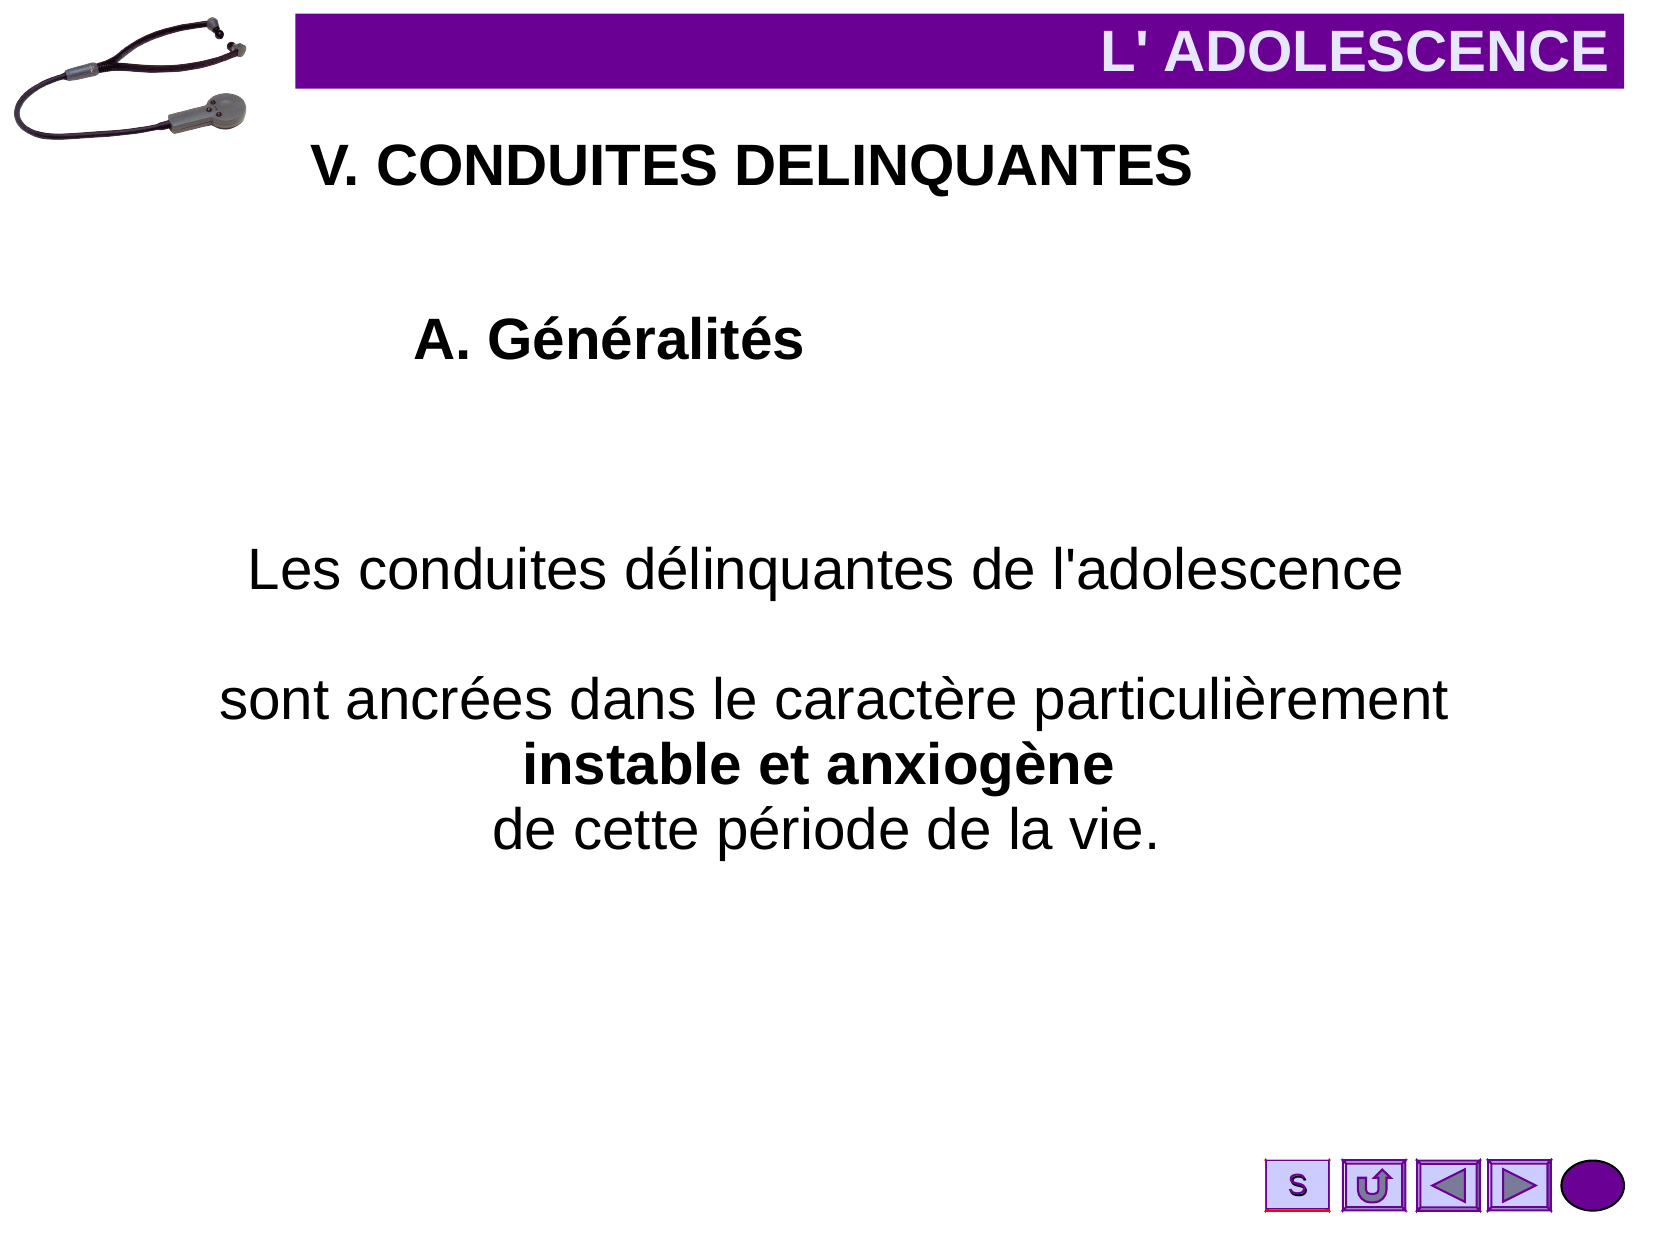

L' ADOLESCENCE
V. CONDUITES DELINQUANTES
A. Généralités
Les conduites délinquantes de l'adolescence
 sont ancrées dans le caractère particulièrement
instable et anxiogène
de cette période de la vie.